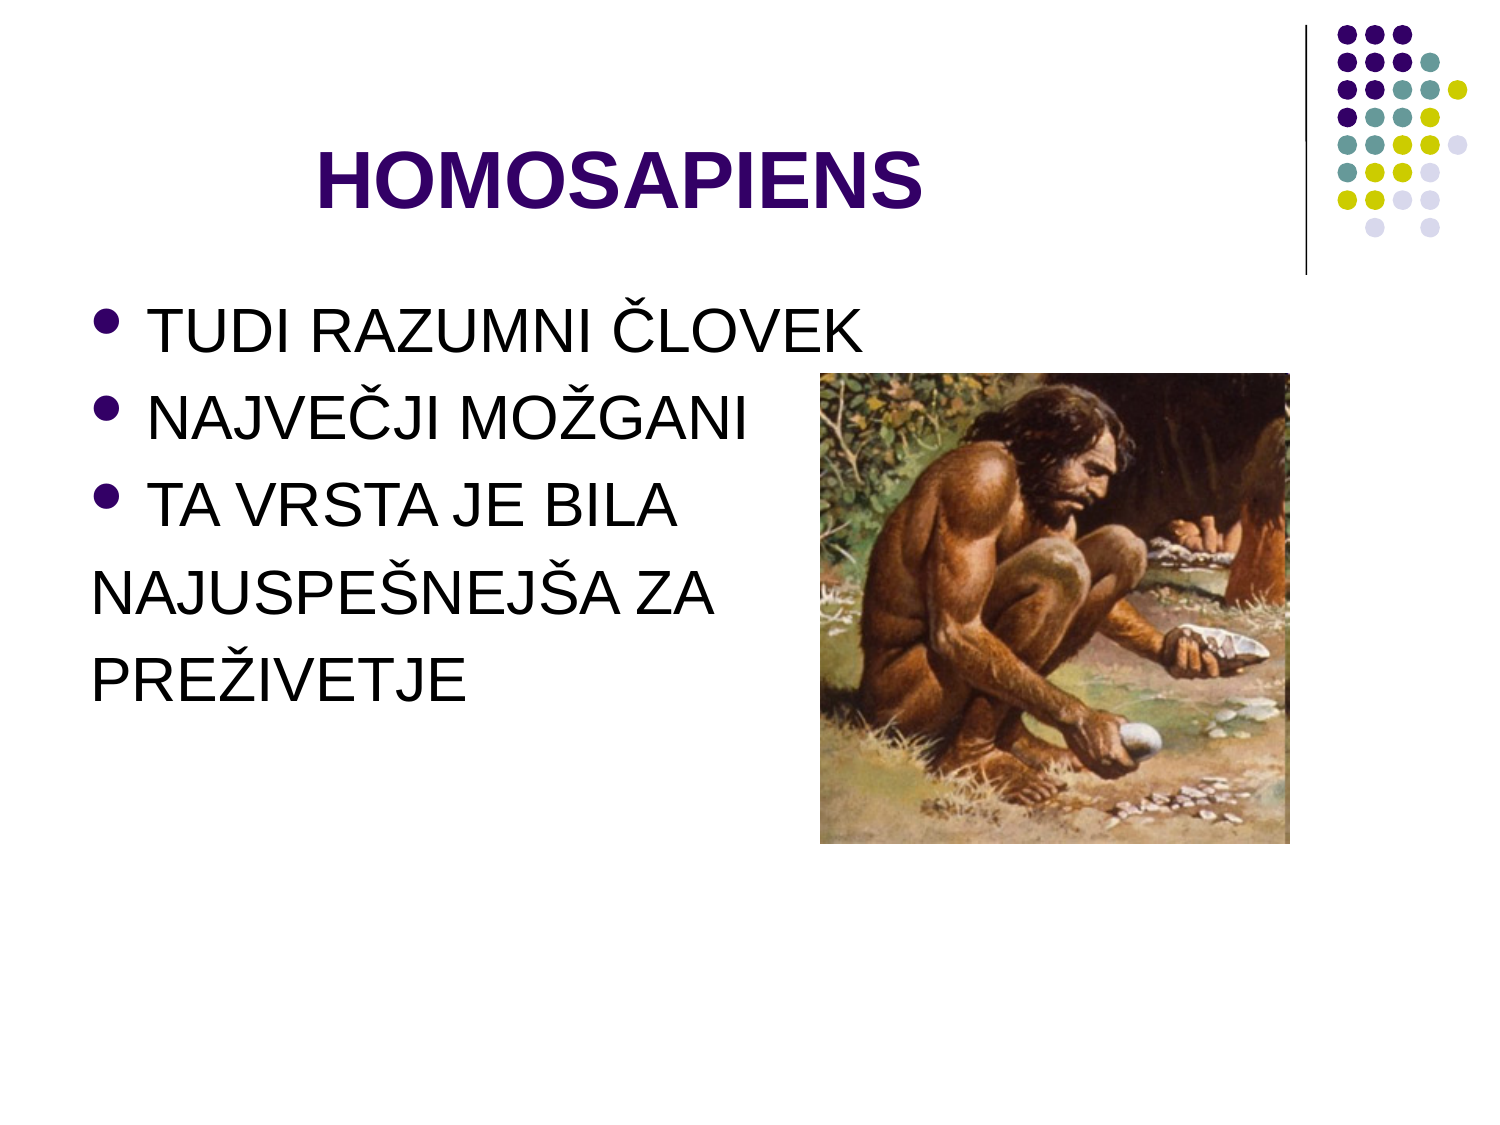

# HOMOSAPIENS
TUDI RAZUMNI ČLOVEK
NAJVEČJI MOŽGANI
TA VRSTA JE BILA
NAJUSPEŠNEJŠA ZA
PREŽIVETJE